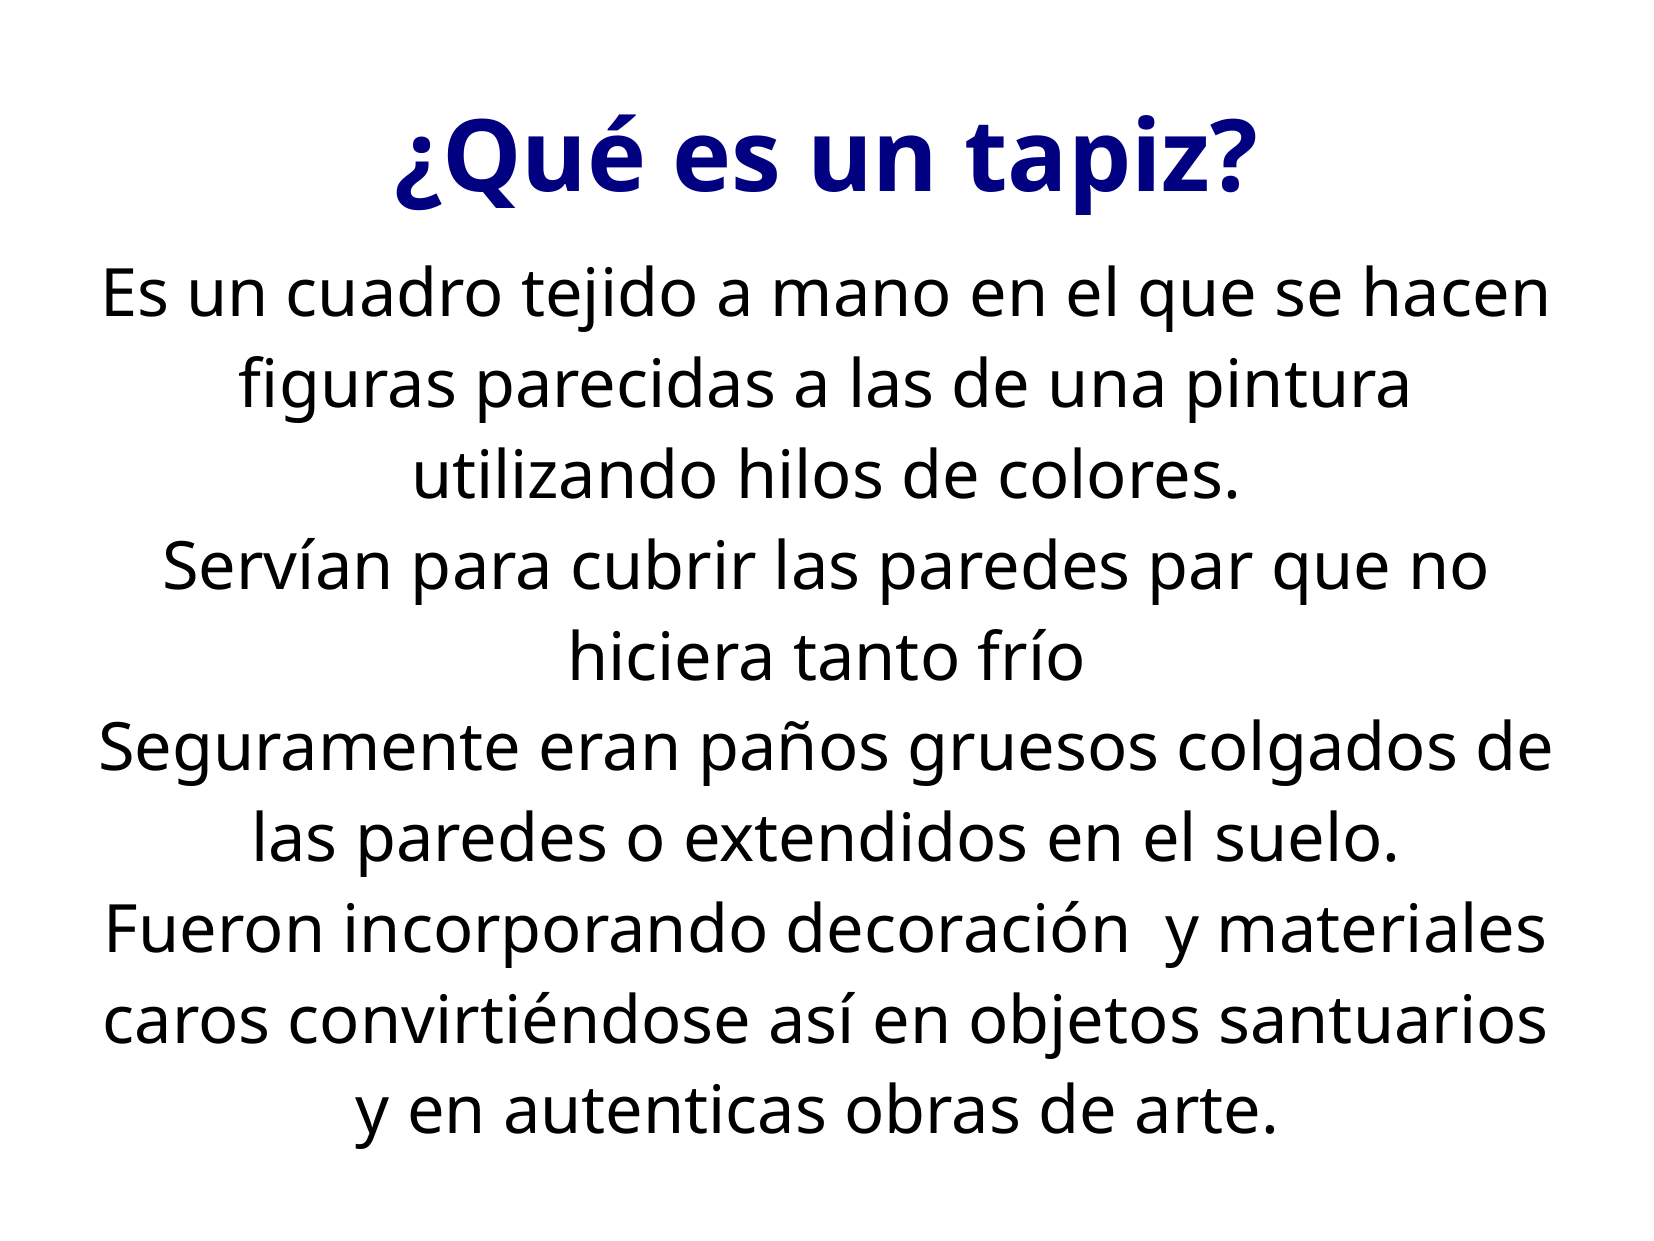

# ¿Qué es un tapiz?
Es un cuadro tejido a mano en el que se hacen figuras parecidas a las de una pintura utilizando hilos de colores.
Servían para cubrir las paredes par que no hiciera tanto frío
Seguramente eran paños gruesos colgados de las paredes o extendidos en el suelo.
Fueron incorporando decoración y materiales caros convirtiéndose así en objetos santuarios y en autenticas obras de arte.